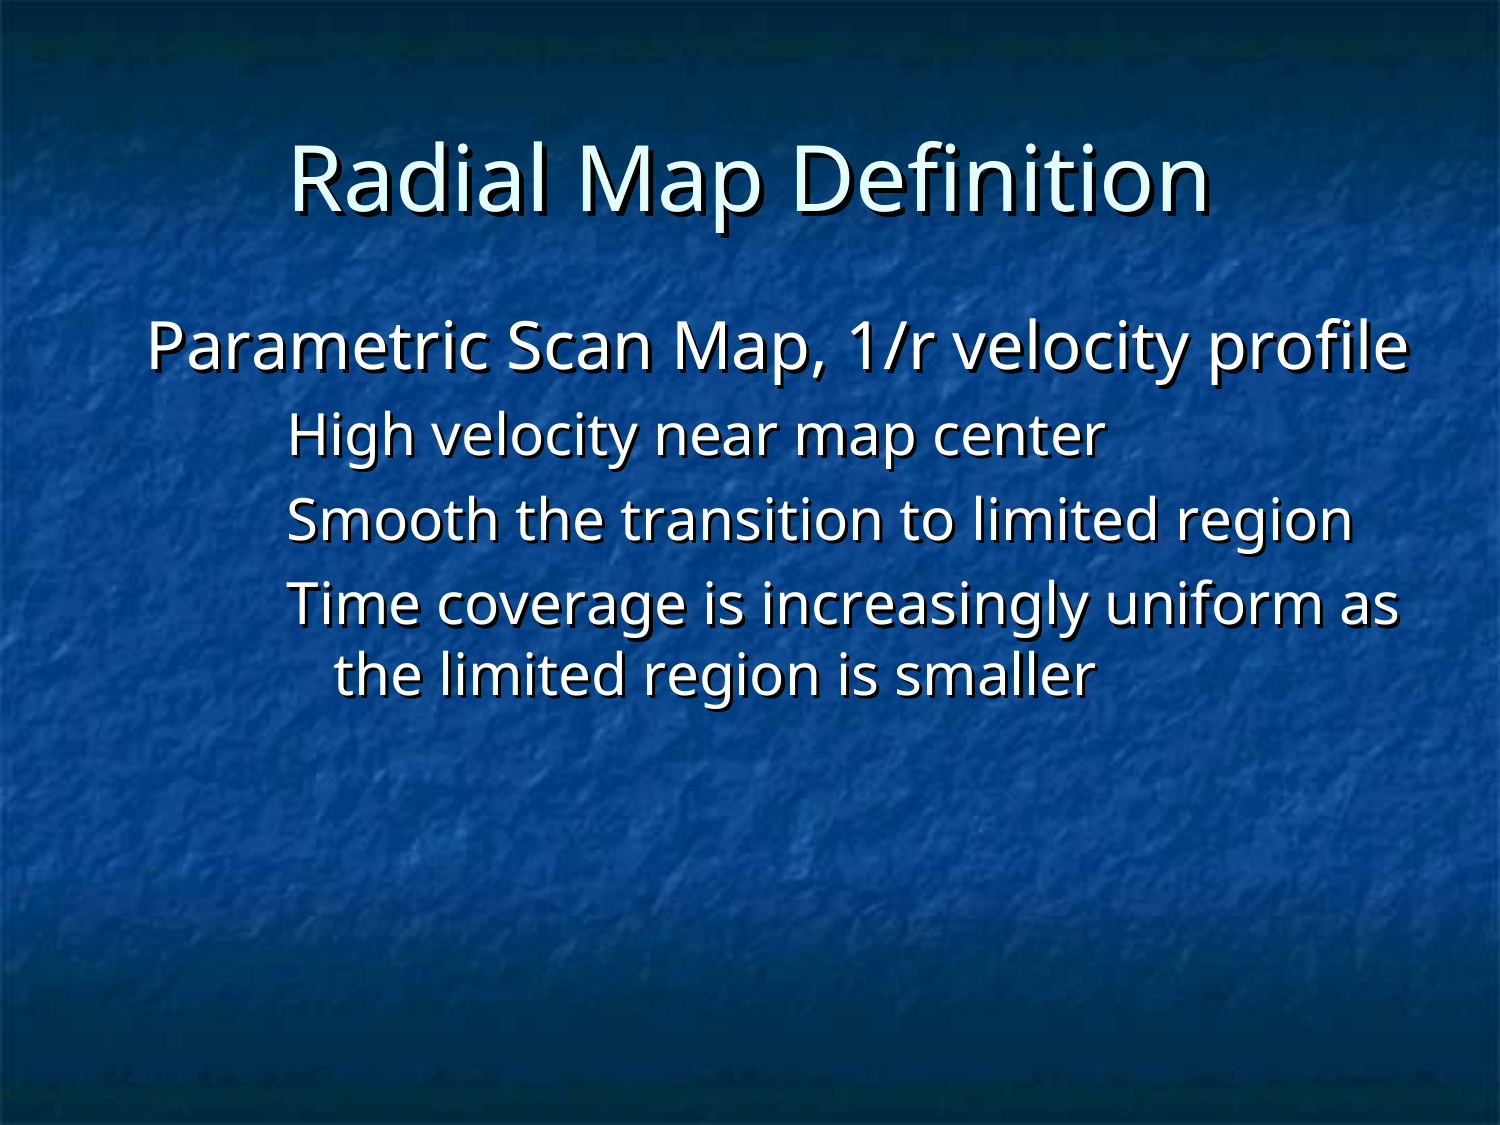

# Radial Map Definition
Parametric Scan Map, 1/r velocity profile
High velocity near map center
Smooth the transition to limited region
Time coverage is increasingly uniform as the limited region is smaller